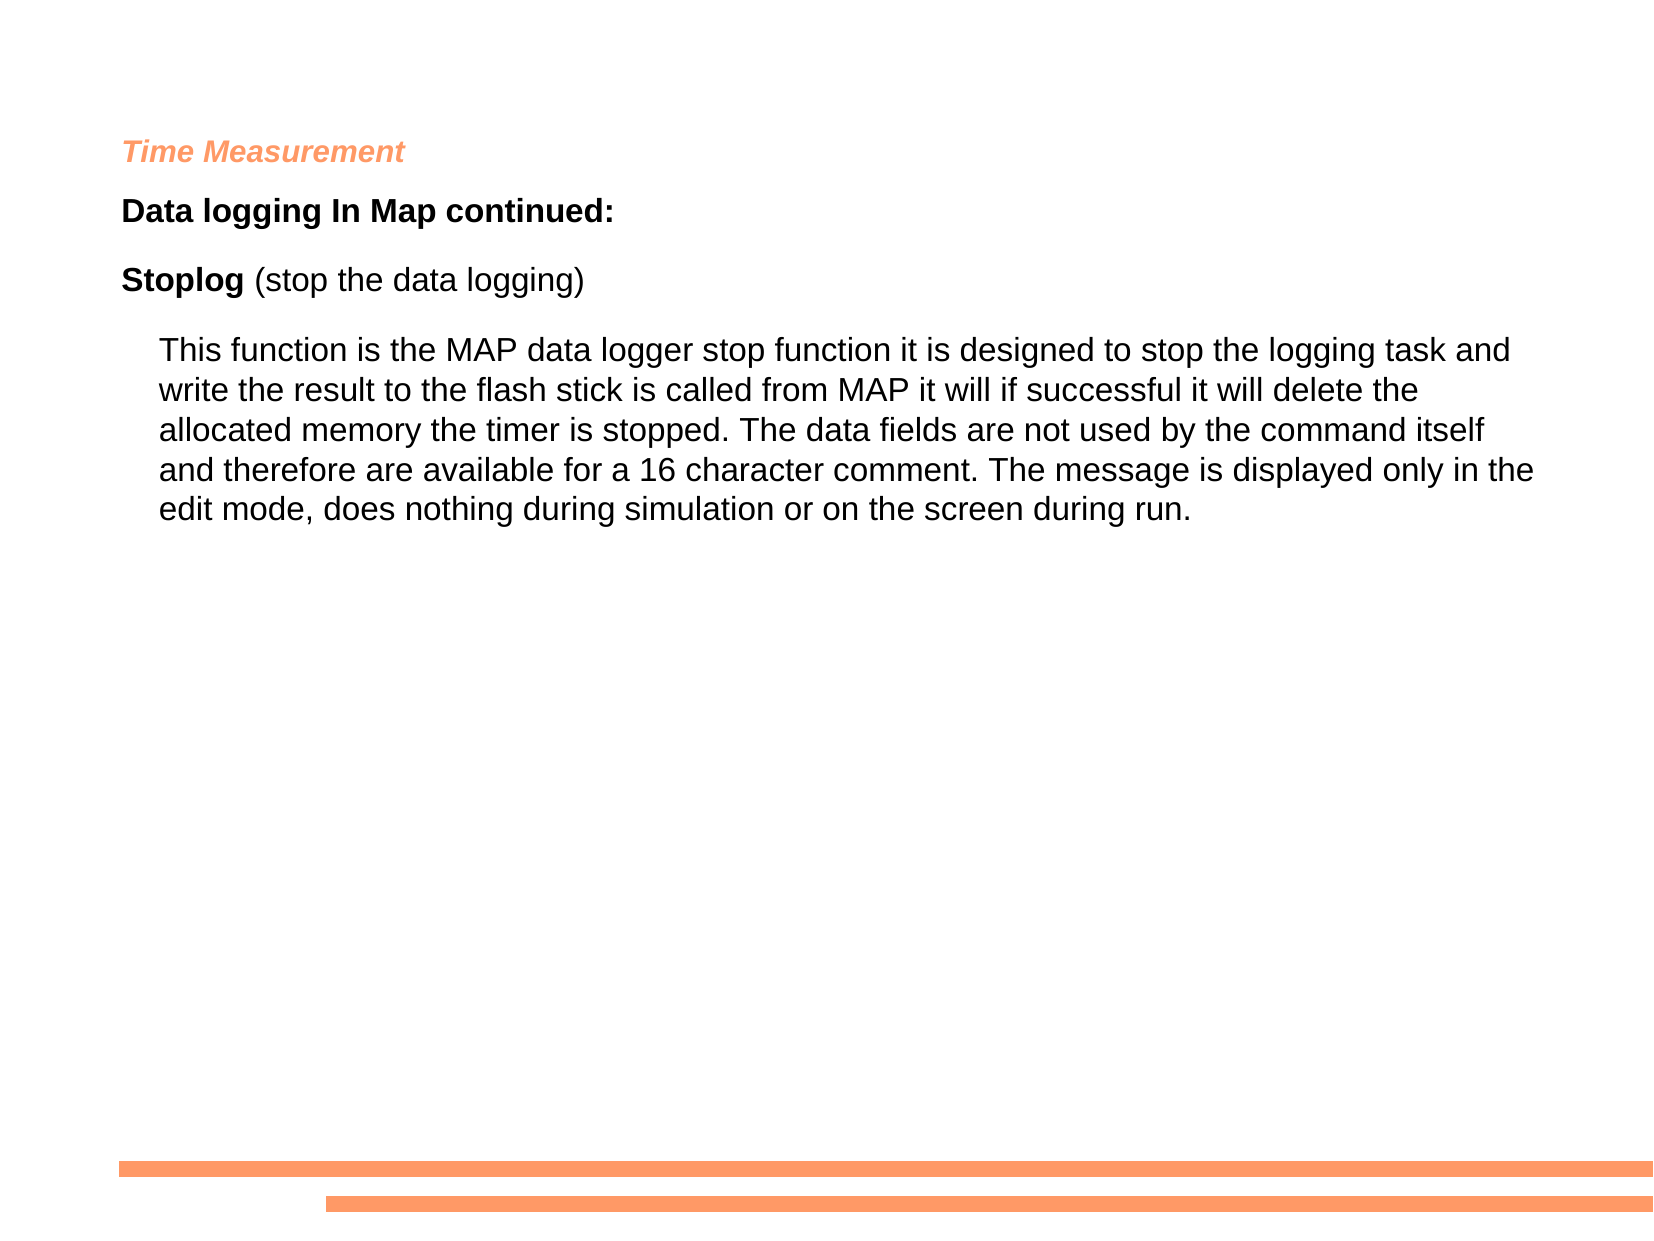

# Time Measurement
Data logging In Map continued:
Stoplog (stop the data logging)
This function is the MAP data logger stop function it is designed to stop the logging task and write the result to the flash stick is called from MAP it will if successful it will delete the allocated memory the timer is stopped. The data fields are not used by the command itself and therefore are available for a 16 character comment. The message is displayed only in the edit mode, does nothing during simulation or on the screen during run.